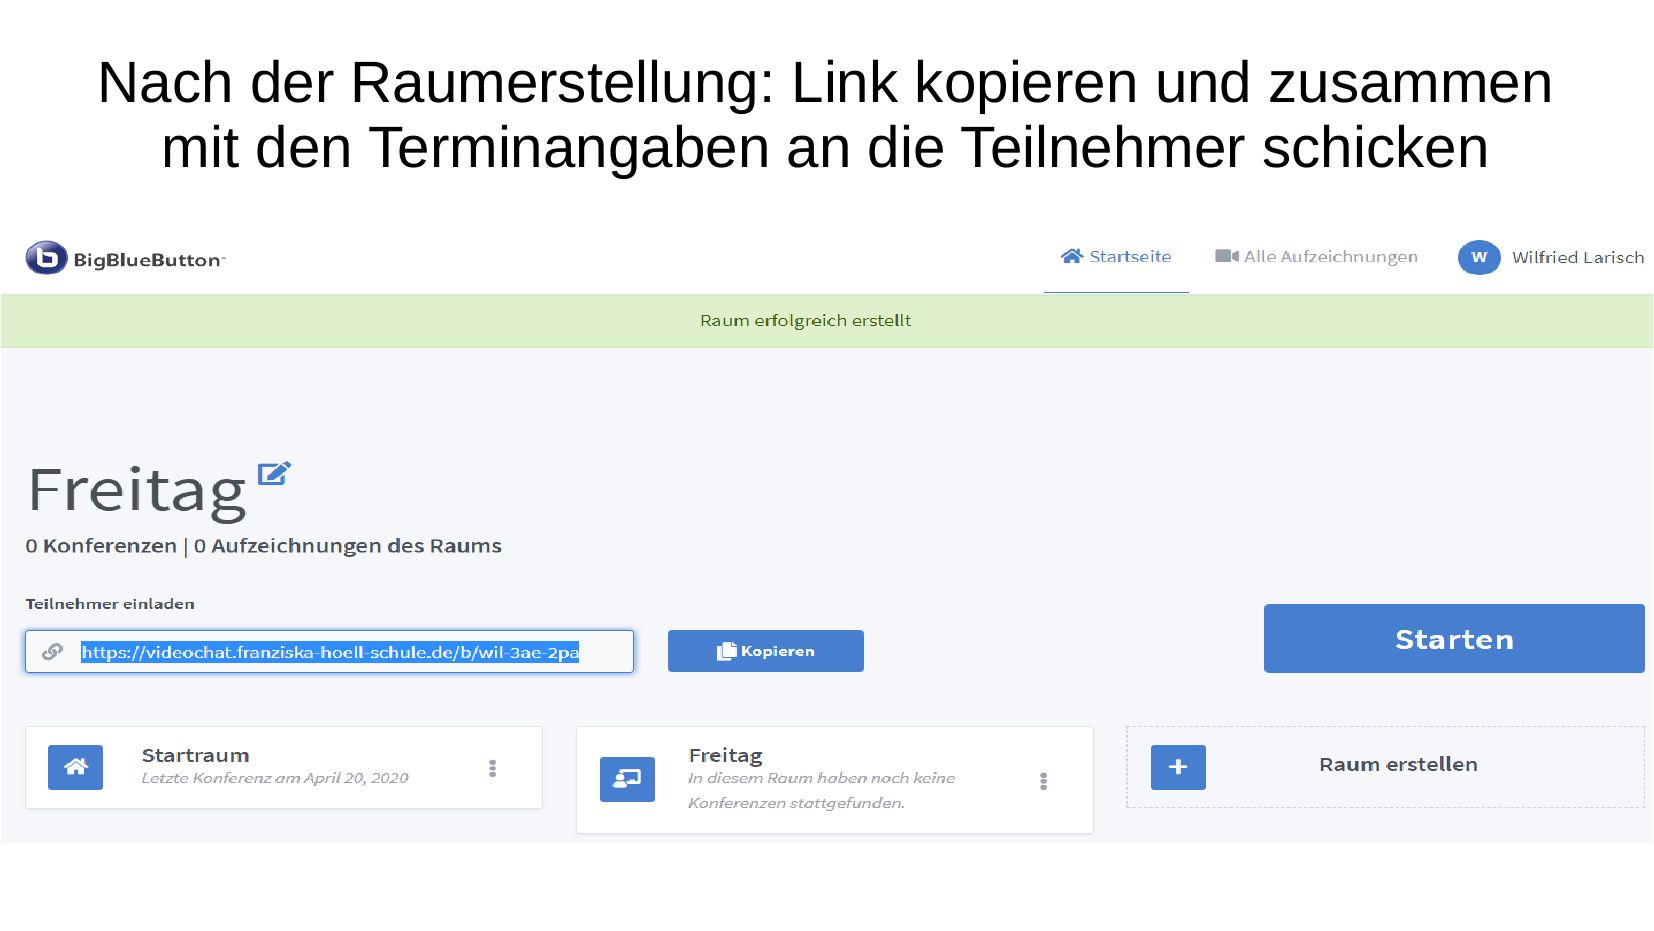

# Nach der Raumerstellung: Link kopieren und zusammen mit den Terminangaben an die Teilnehmer schicken